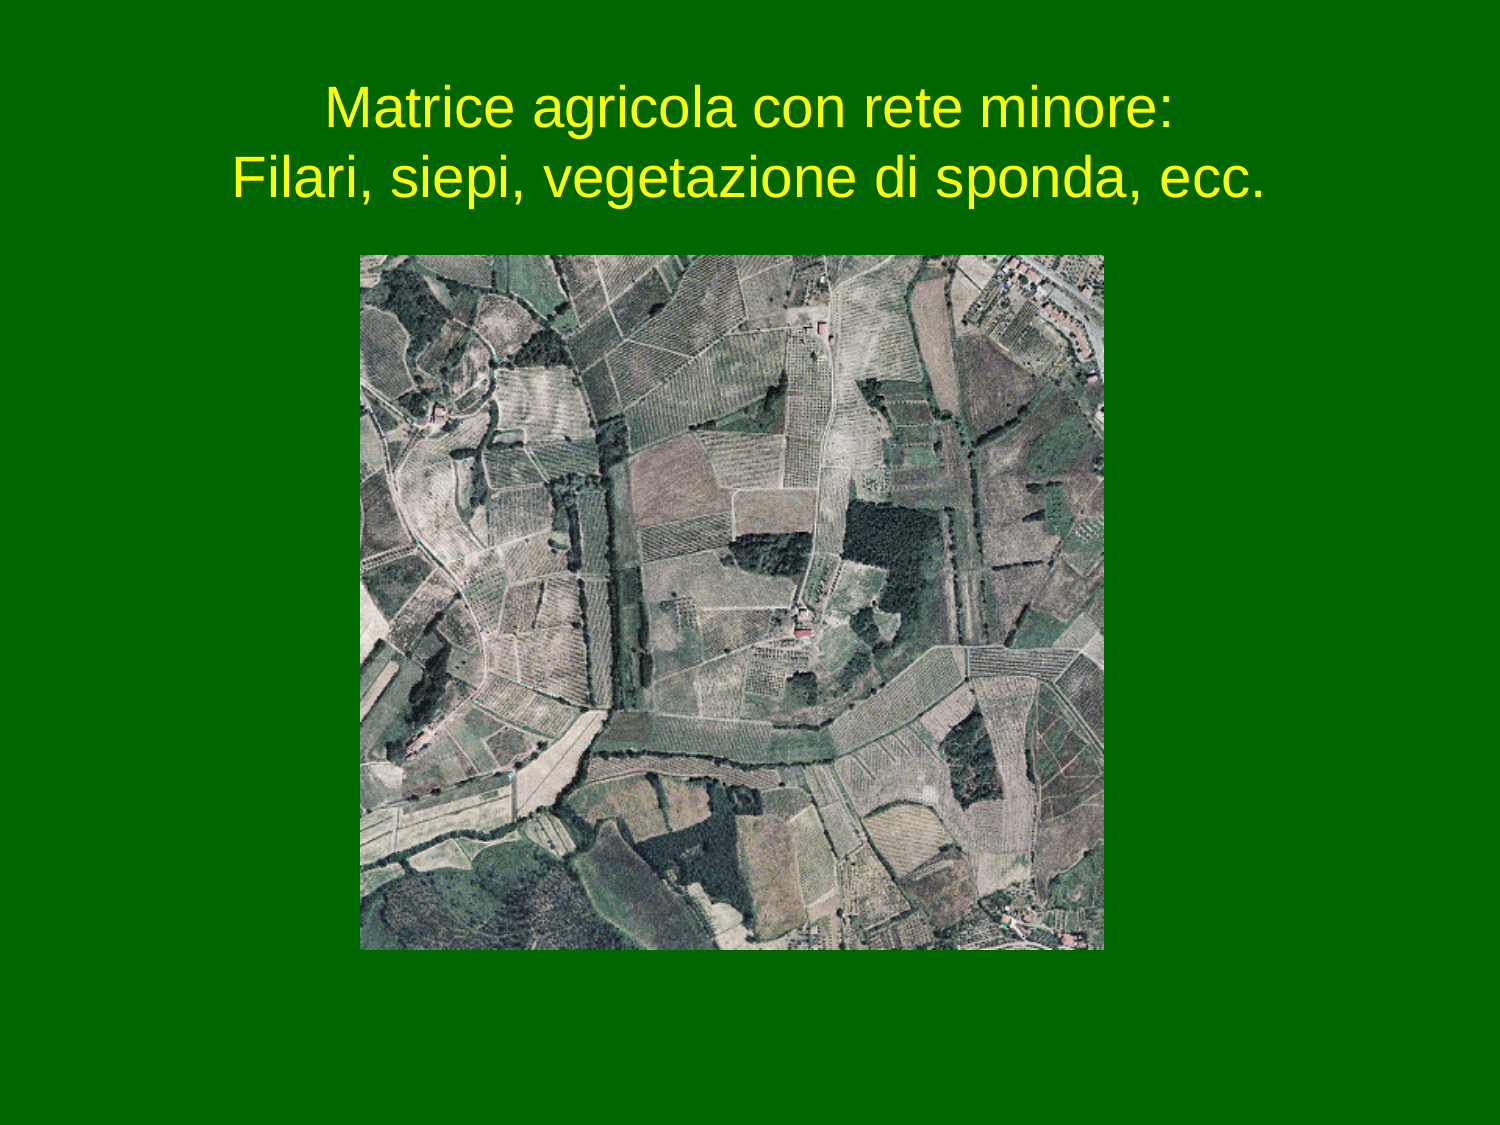

# Matrice agricola con rete minore: Filari, siepi, vegetazione di sponda, ecc.